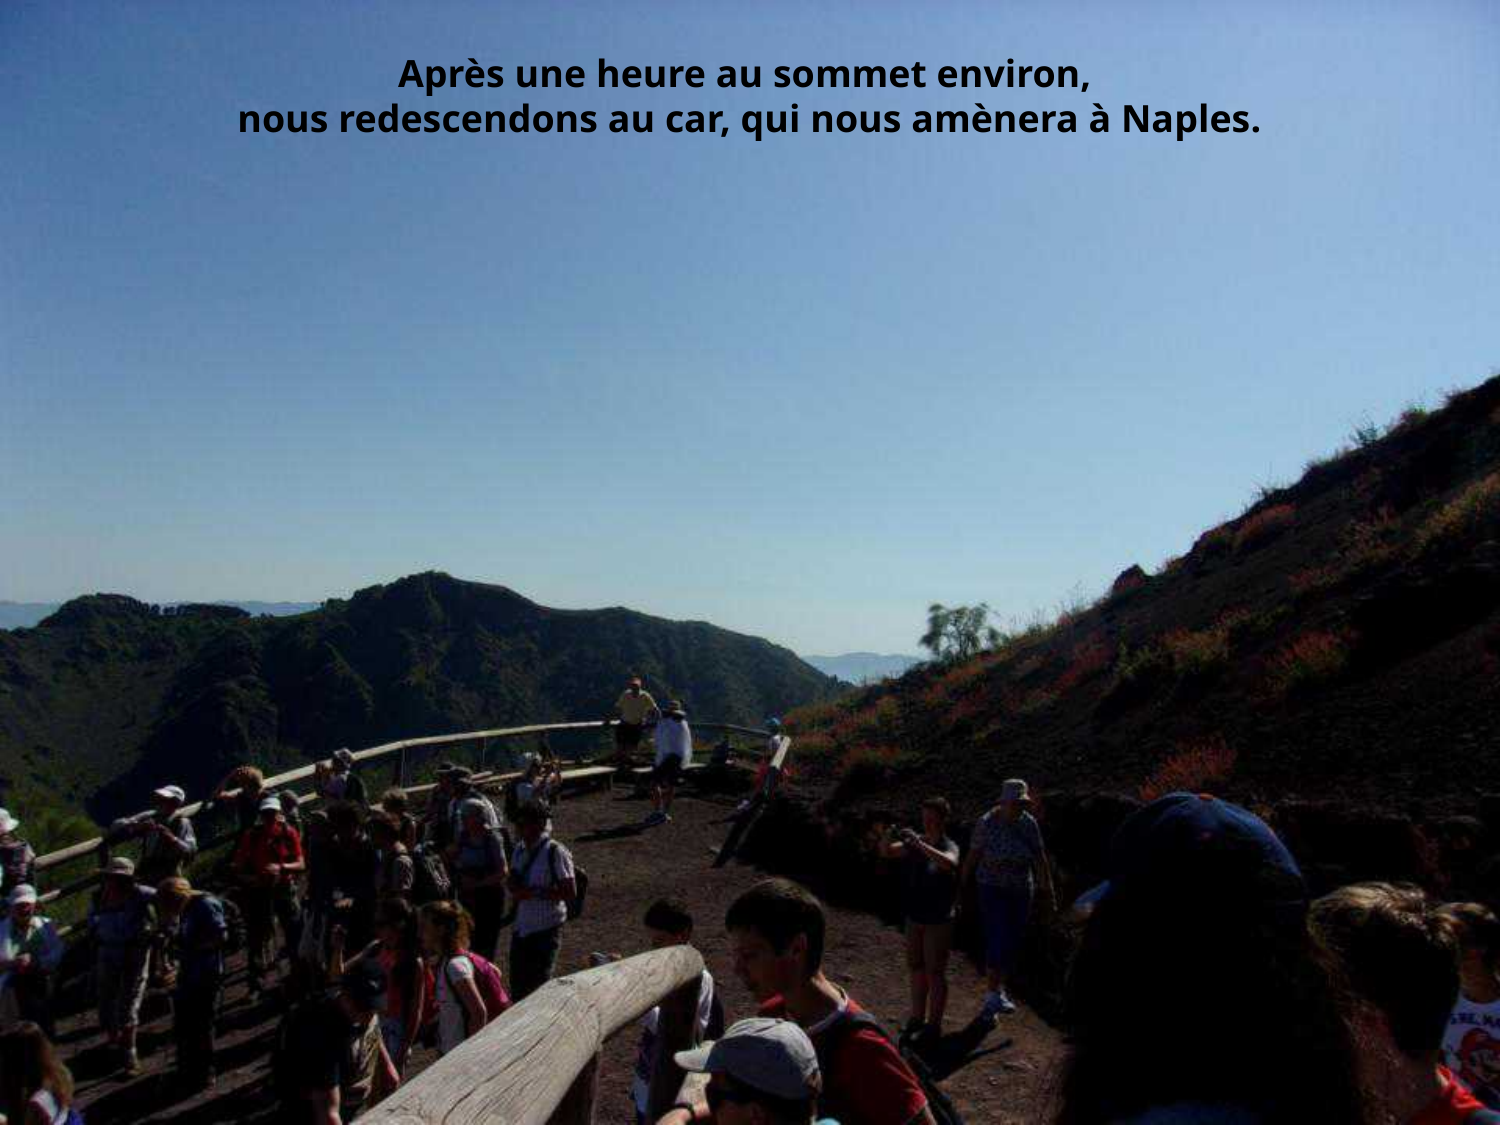

Après une heure au sommet environ,
nous redescendons au car, qui nous amènera à Naples.